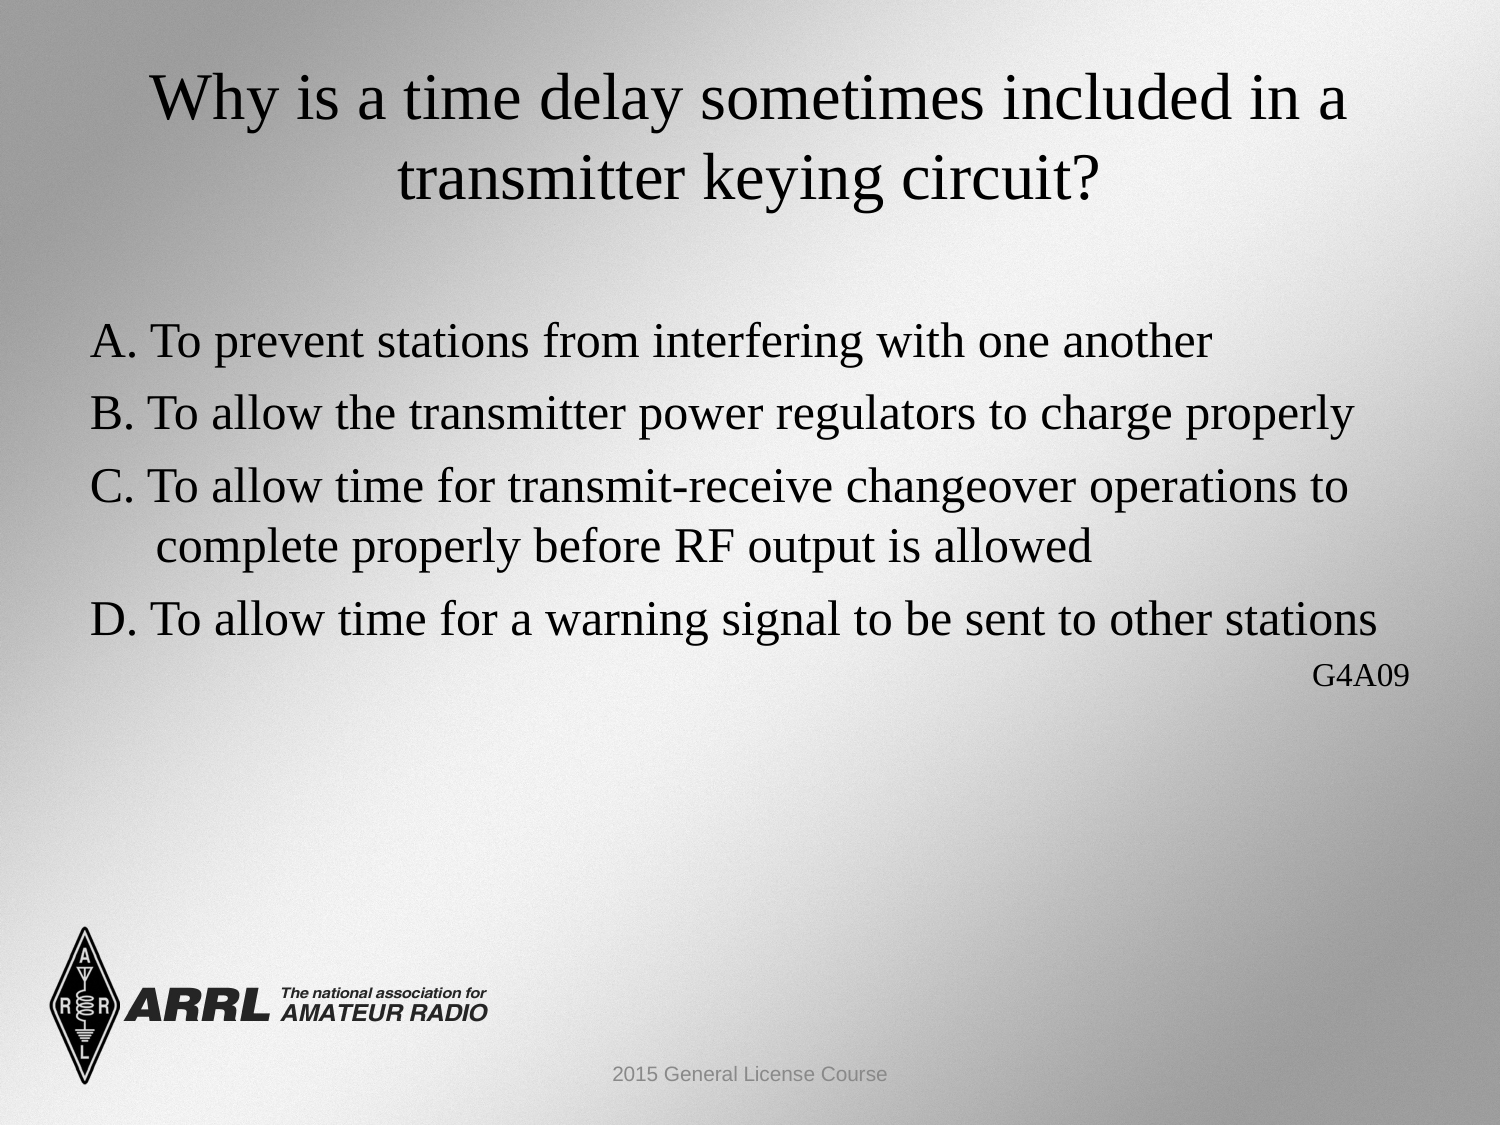

# Why is a time delay sometimes included in a transmitter keying circuit?
A. To prevent stations from interfering with one another
B. To allow the transmitter power regulators to charge properly
C. To allow time for transmit-receive changeover operations to complete properly before RF output is allowed
D. To allow time for a warning signal to be sent to other stations
 G4A09
2015 General License Course